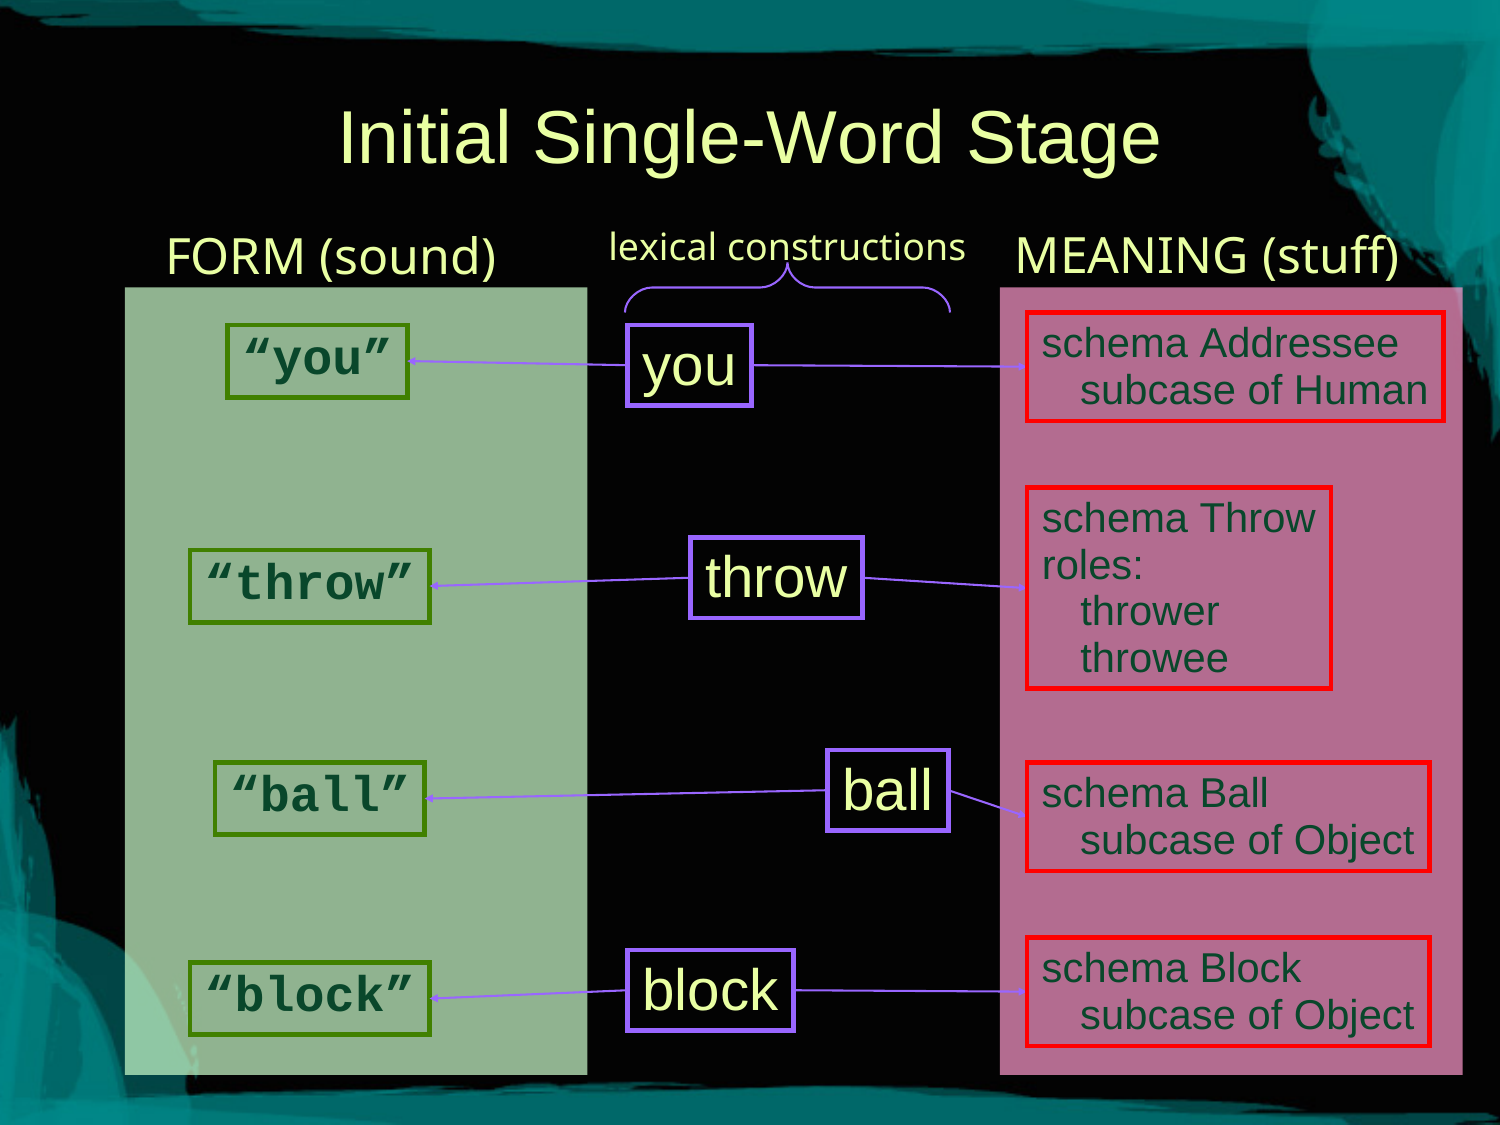

# Initial Single-Word Stage
lexical constructions
MEANING (stuff)
FORM (sound)
schema Addressee
	subcase of Human
“you”
you
schema Throw
roles:
	thrower
	throwee
throw
“throw”
ball
“ball”
schema Ball
	subcase of Object
schema Block
	subcase of Object
block
“block”